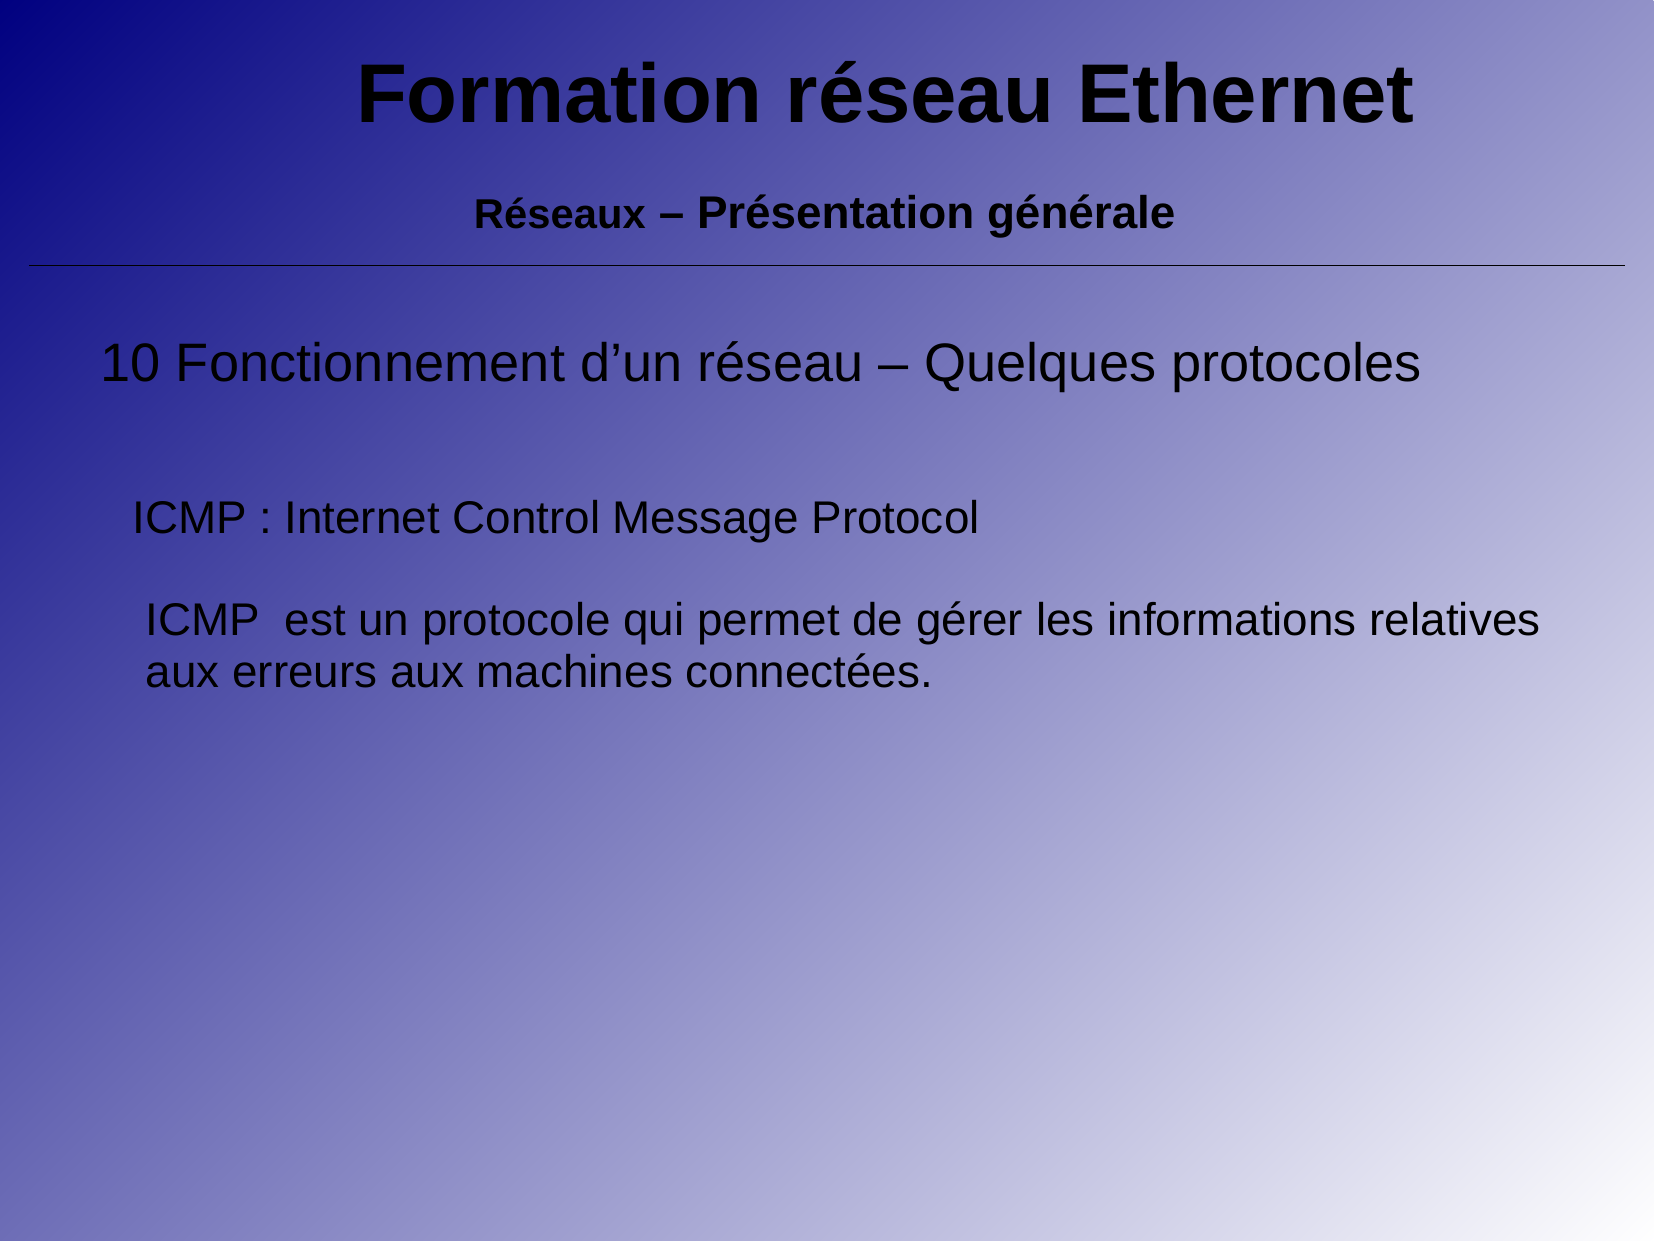

Formation réseau Ethernet
Réseaux – Présentation générale
10 Fonctionnement d’un réseau – Quelques protocoles
ICMP : Internet Control Message Protocol
 ICMP est un protocole qui permet de gérer les informations relatives
 aux erreurs aux machines connectées.